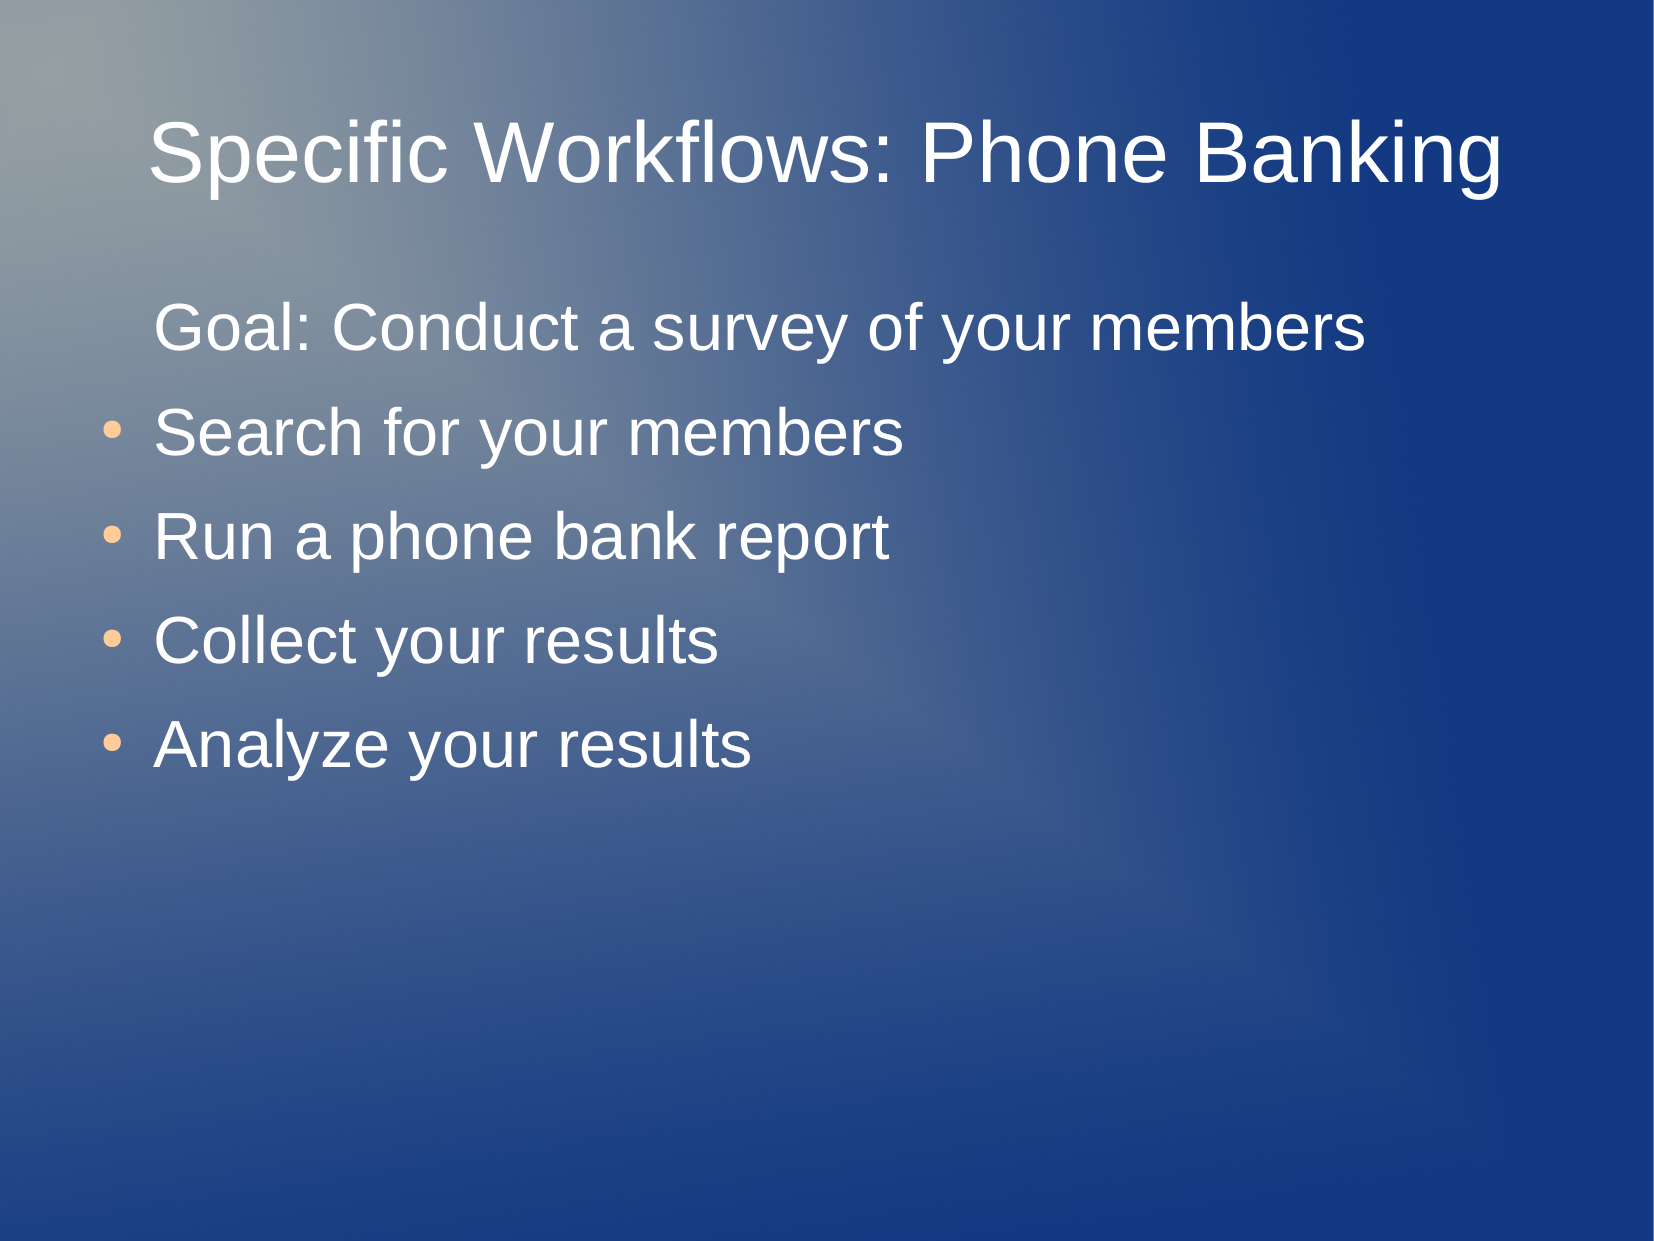

# Specific Workflows: Phone Banking
Goal: Conduct a survey of your members
Search for your members
Run a phone bank report
Collect your results
Analyze your results